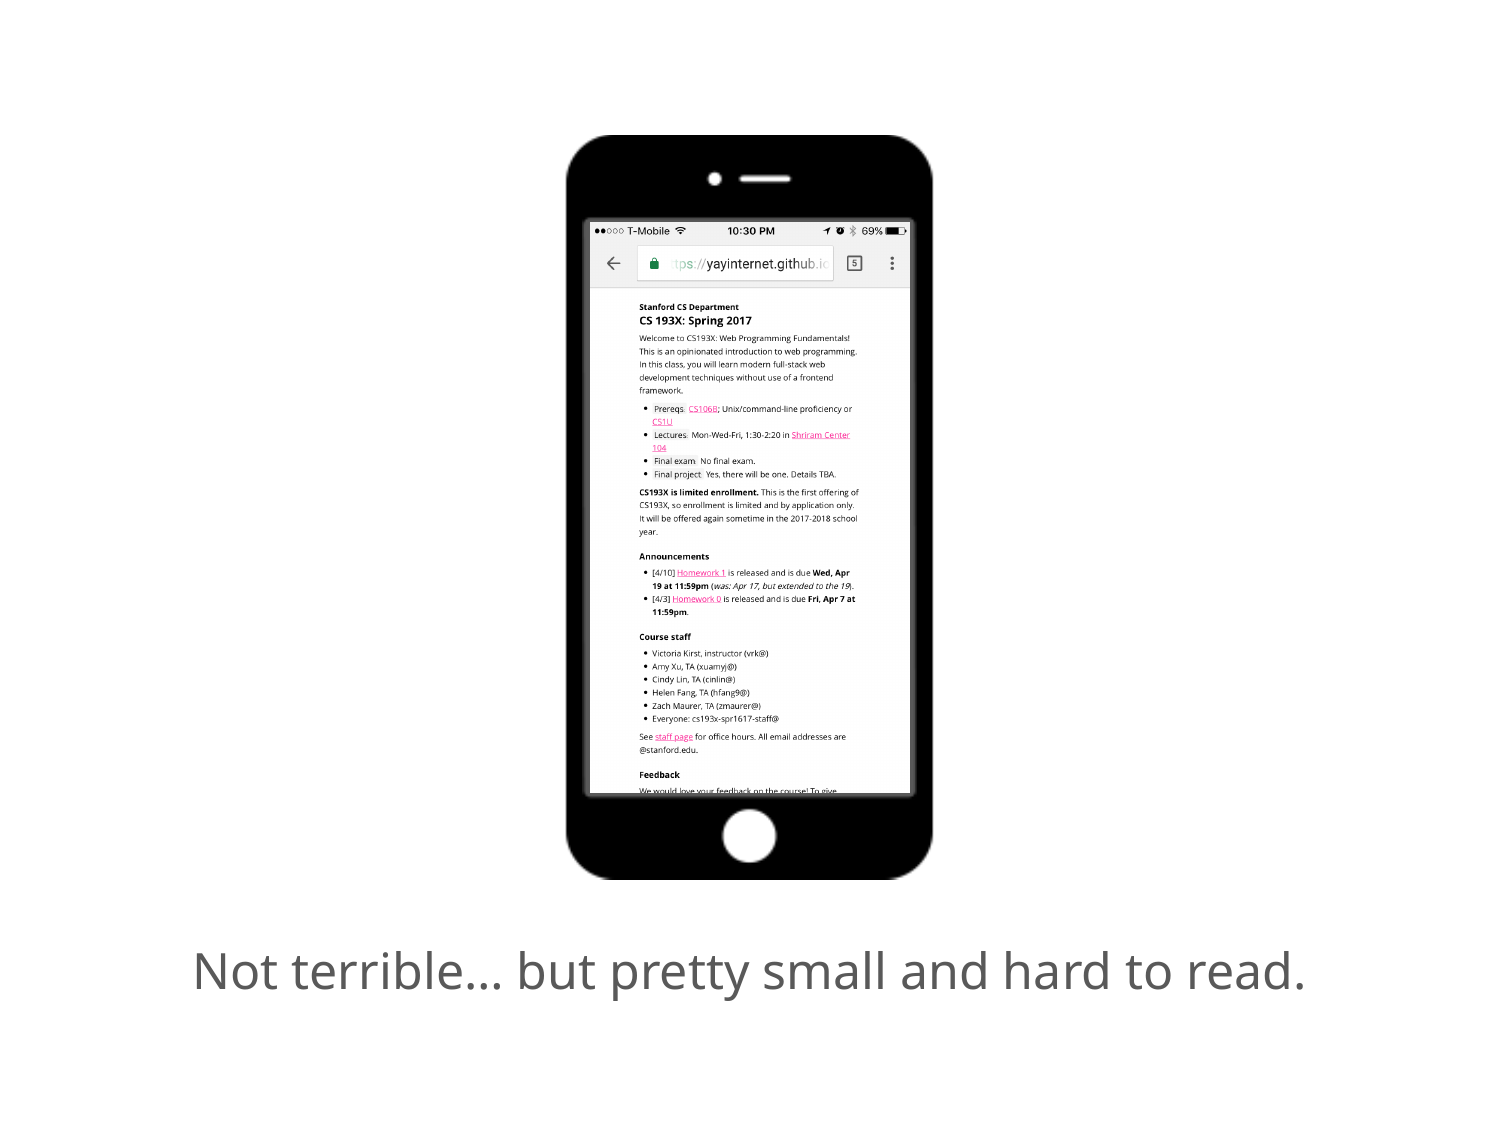

# Not terrible… but pretty small and hard to read.